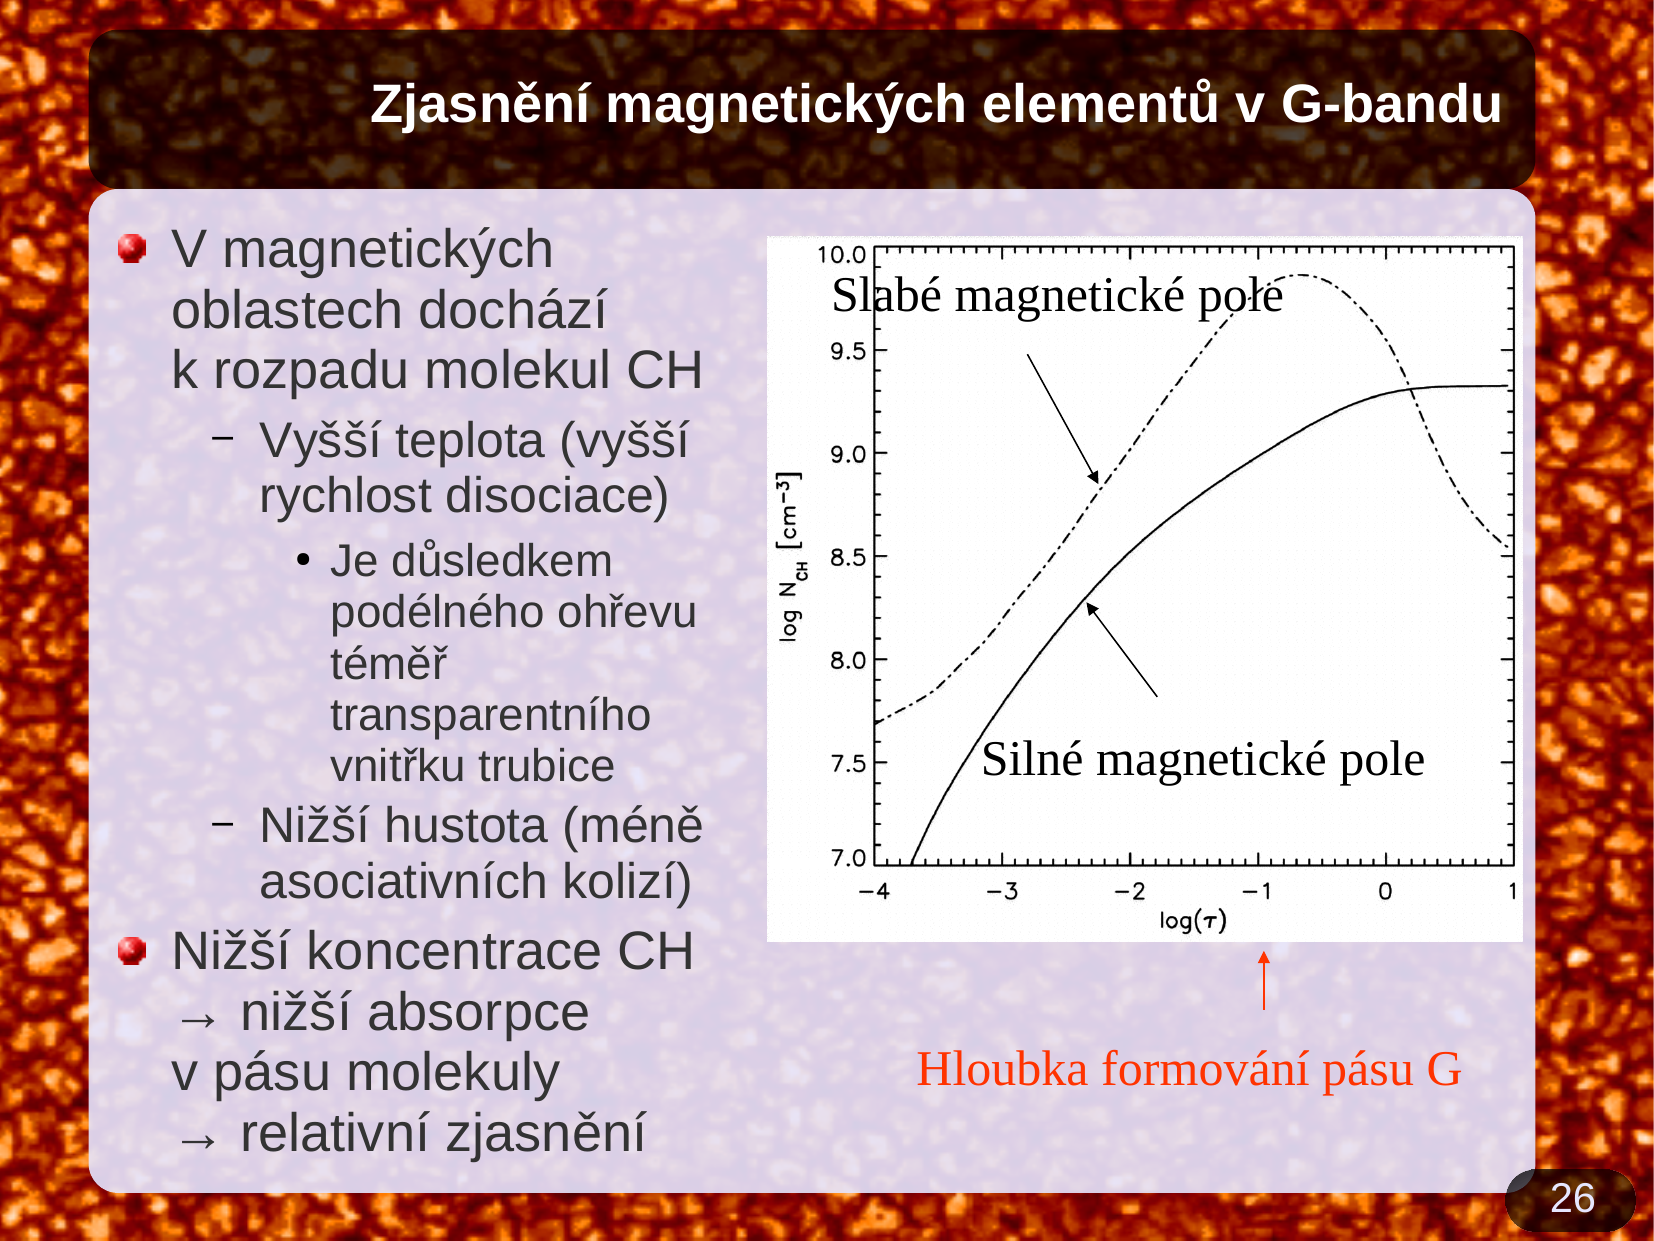

# Zjasnění magnetických elementů v G-bandu
V magnetických oblastech dochází k rozpadu molekul CH
Vyšší teplota (vyšší rychlost disociace)
Je důsledkem podélného ohřevu téměř transparentního vnitřku trubice
Nižší hustota (méně asociativních kolizí)
Nižší koncentrace CH → nižší absorpce v pásu molekuly → relativní zjasnění
Slabé magnetické pole
Silné magnetické pole
Hloubka formování pásu G